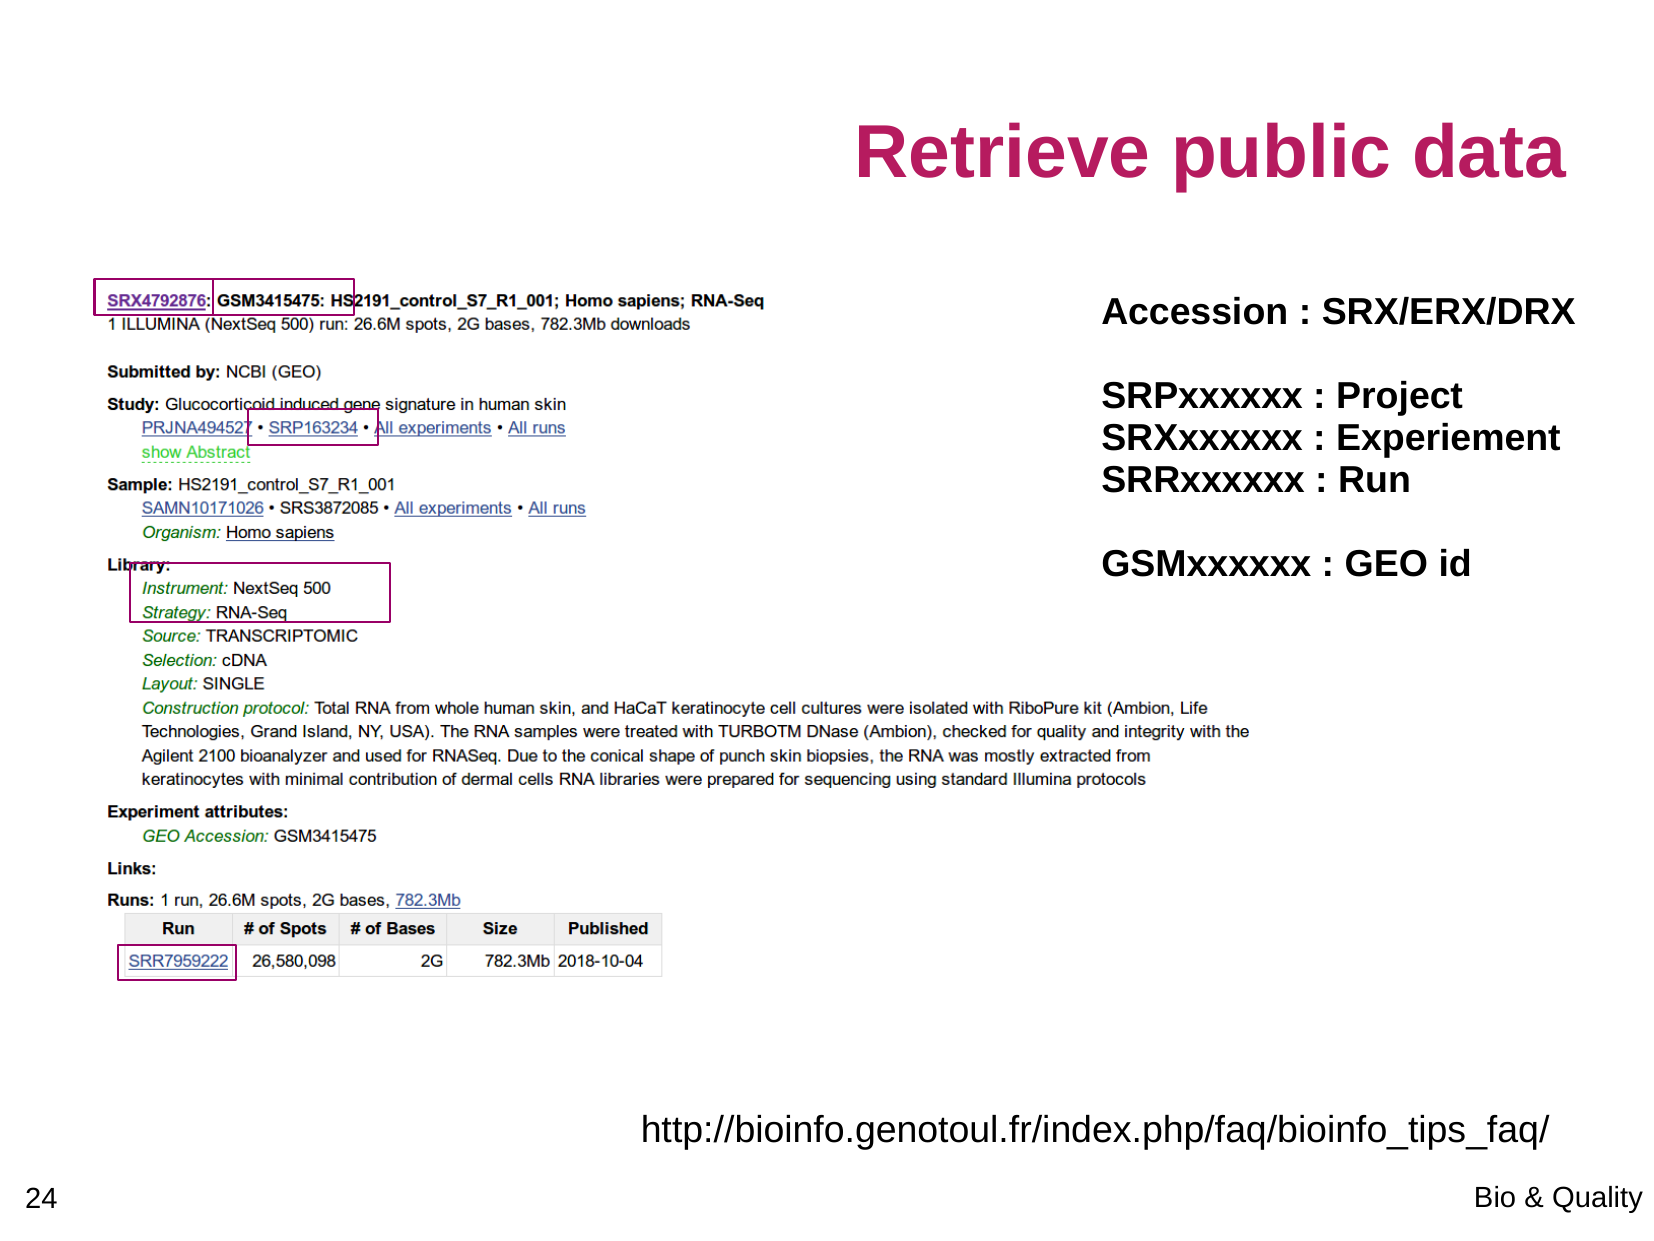

# Retrieve public data
Accession : SRX/ERX/DRX
SRPxxxxxx : Project
SRXxxxxxx : Experiement
SRRxxxxxx : Run
GSMxxxxxx : GEO id
http://bioinfo.genotoul.fr/index.php/faq/bioinfo_tips_faq/